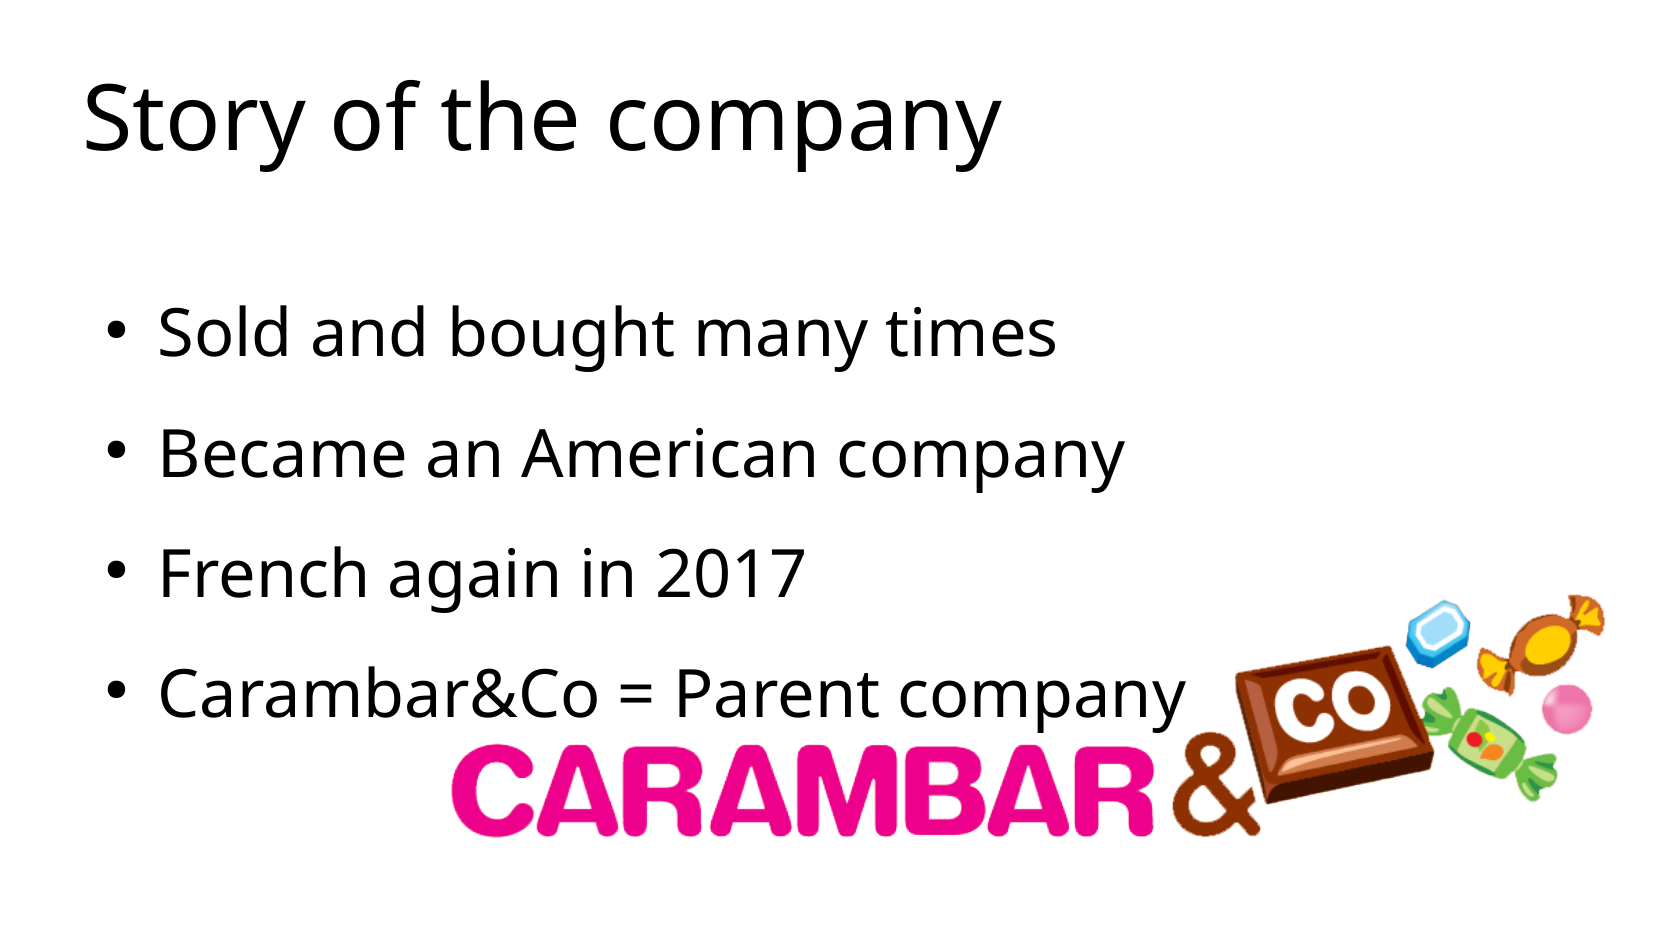

# Story of the company
Sold and bought many times
Became an American company
French again in 2017
Carambar&Co = Parent company